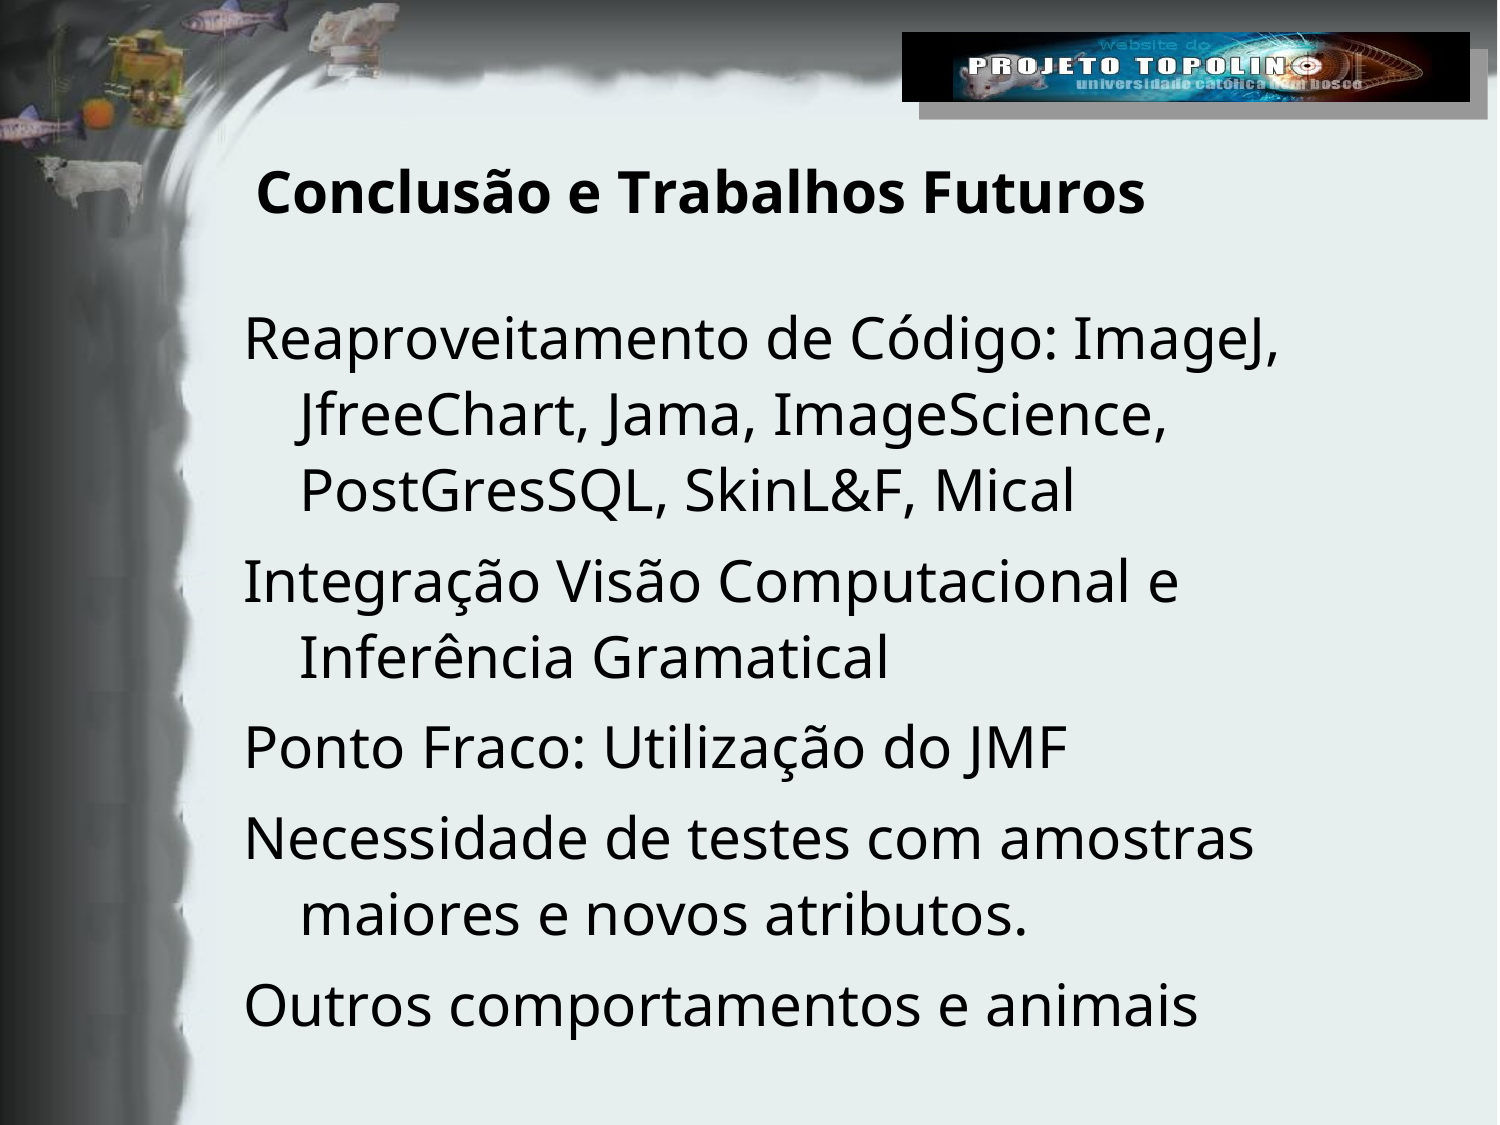

# Conclusão e Trabalhos Futuros
Reaproveitamento de Código: ImageJ, JfreeChart, Jama, ImageScience, PostGresSQL, SkinL&F, Mical
Integração Visão Computacional e Inferência Gramatical
Ponto Fraco: Utilização do JMF
Necessidade de testes com amostras maiores e novos atributos.
Outros comportamentos e animais